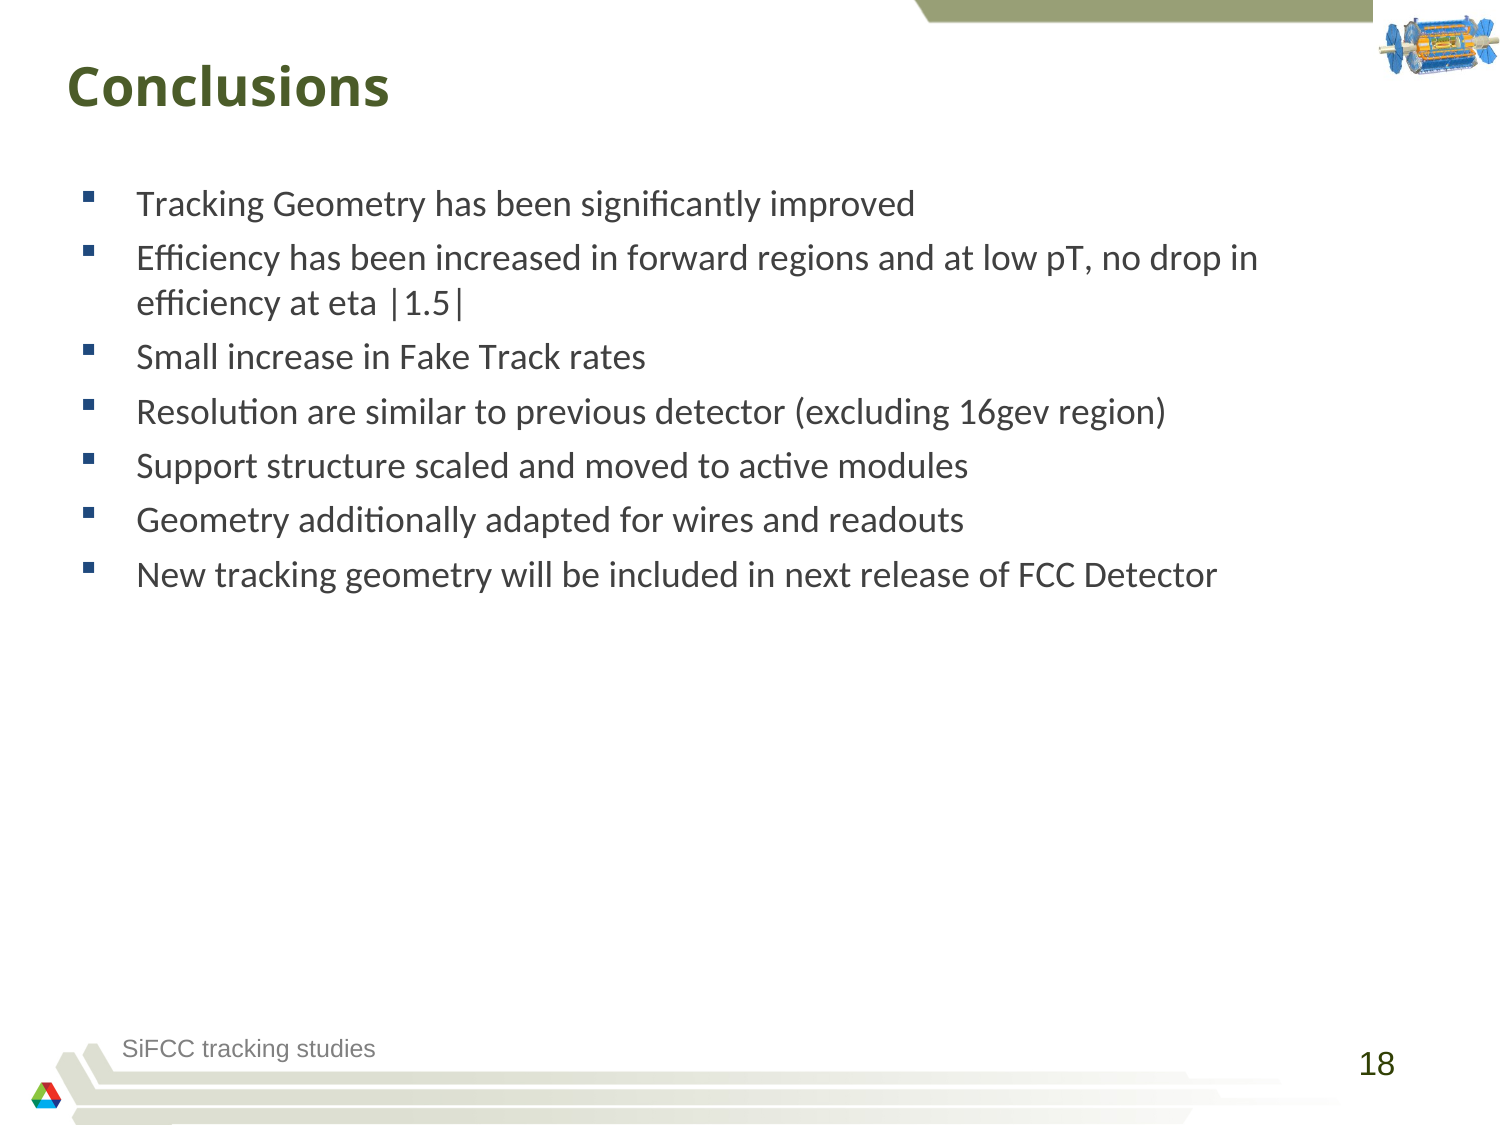

# Conclusions
Tracking Geometry has been significantly improved
Efficiency has been increased in forward regions and at low pT, no drop in efficiency at eta |1.5|
Small increase in Fake Track rates
Resolution are similar to previous detector (excluding 16gev region)
Support structure scaled and moved to active modules
Geometry additionally adapted for wires and readouts
New tracking geometry will be included in next release of FCC Detector